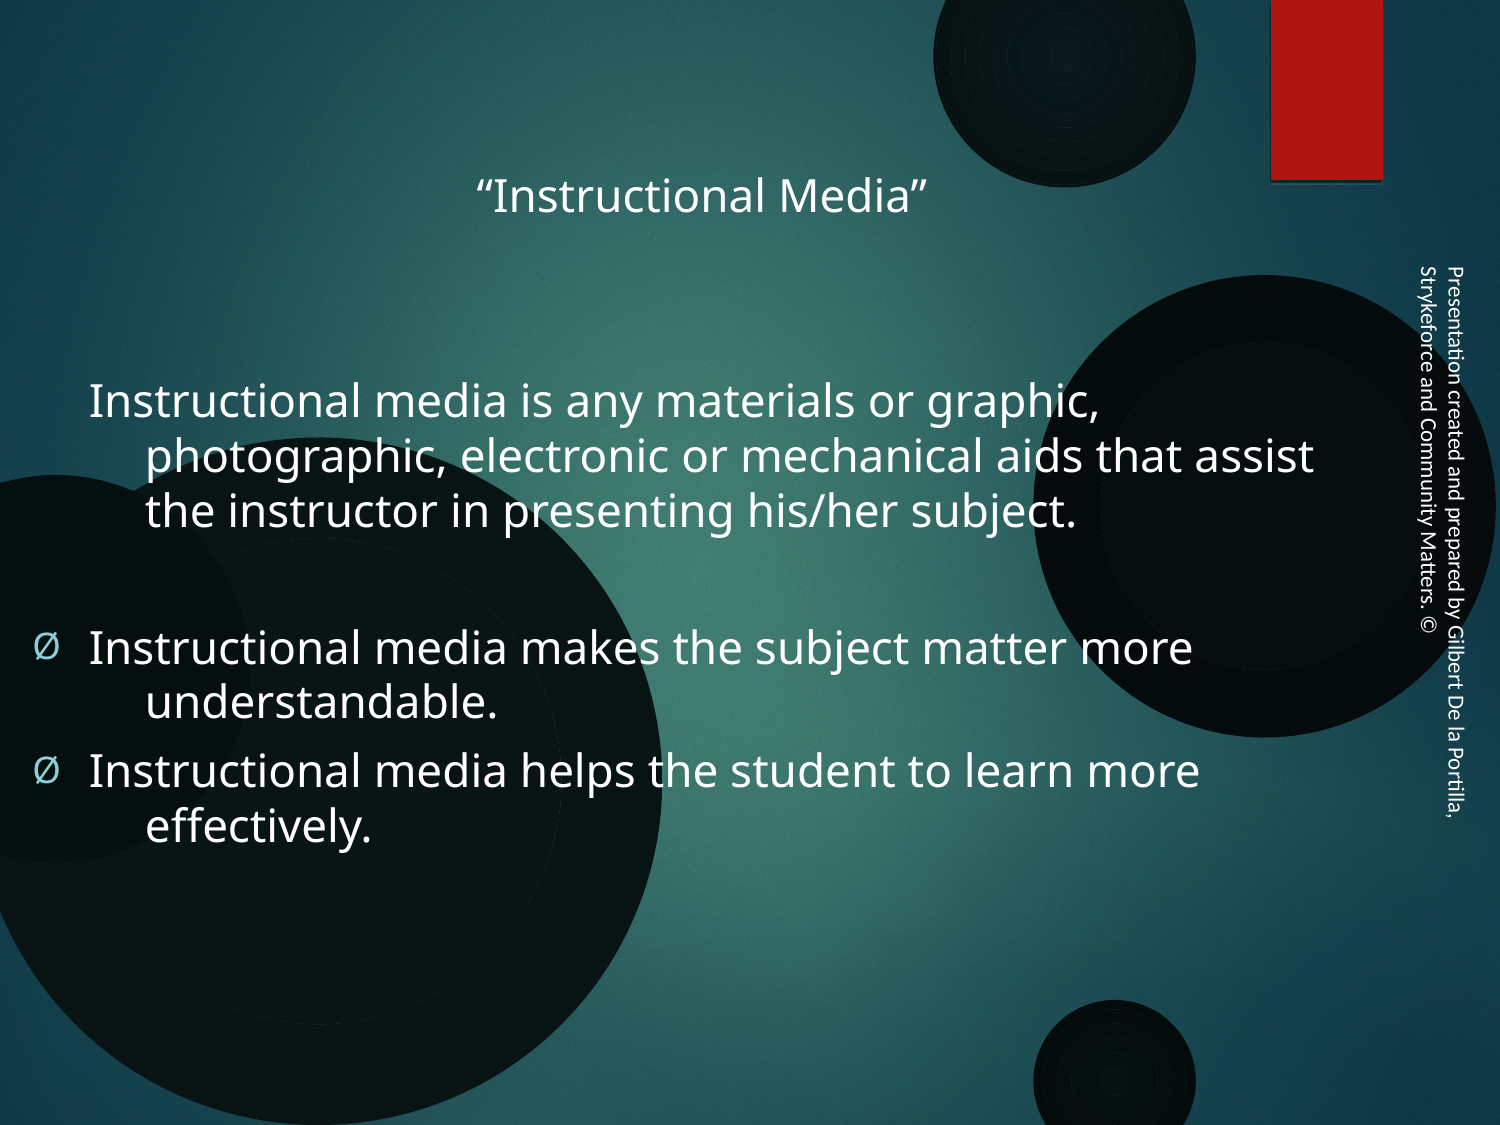

# “Instructional Media”
Instructional media is any materials or graphic, photographic, electronic or mechanical aids that assist the instructor in presenting his/her subject.
Instructional media makes the subject matter more understandable.
Instructional media helps the student to learn more effectively.
Presentation created and prepared by Gilbert De la Portilla, Strykeforce and Community Matters. ©